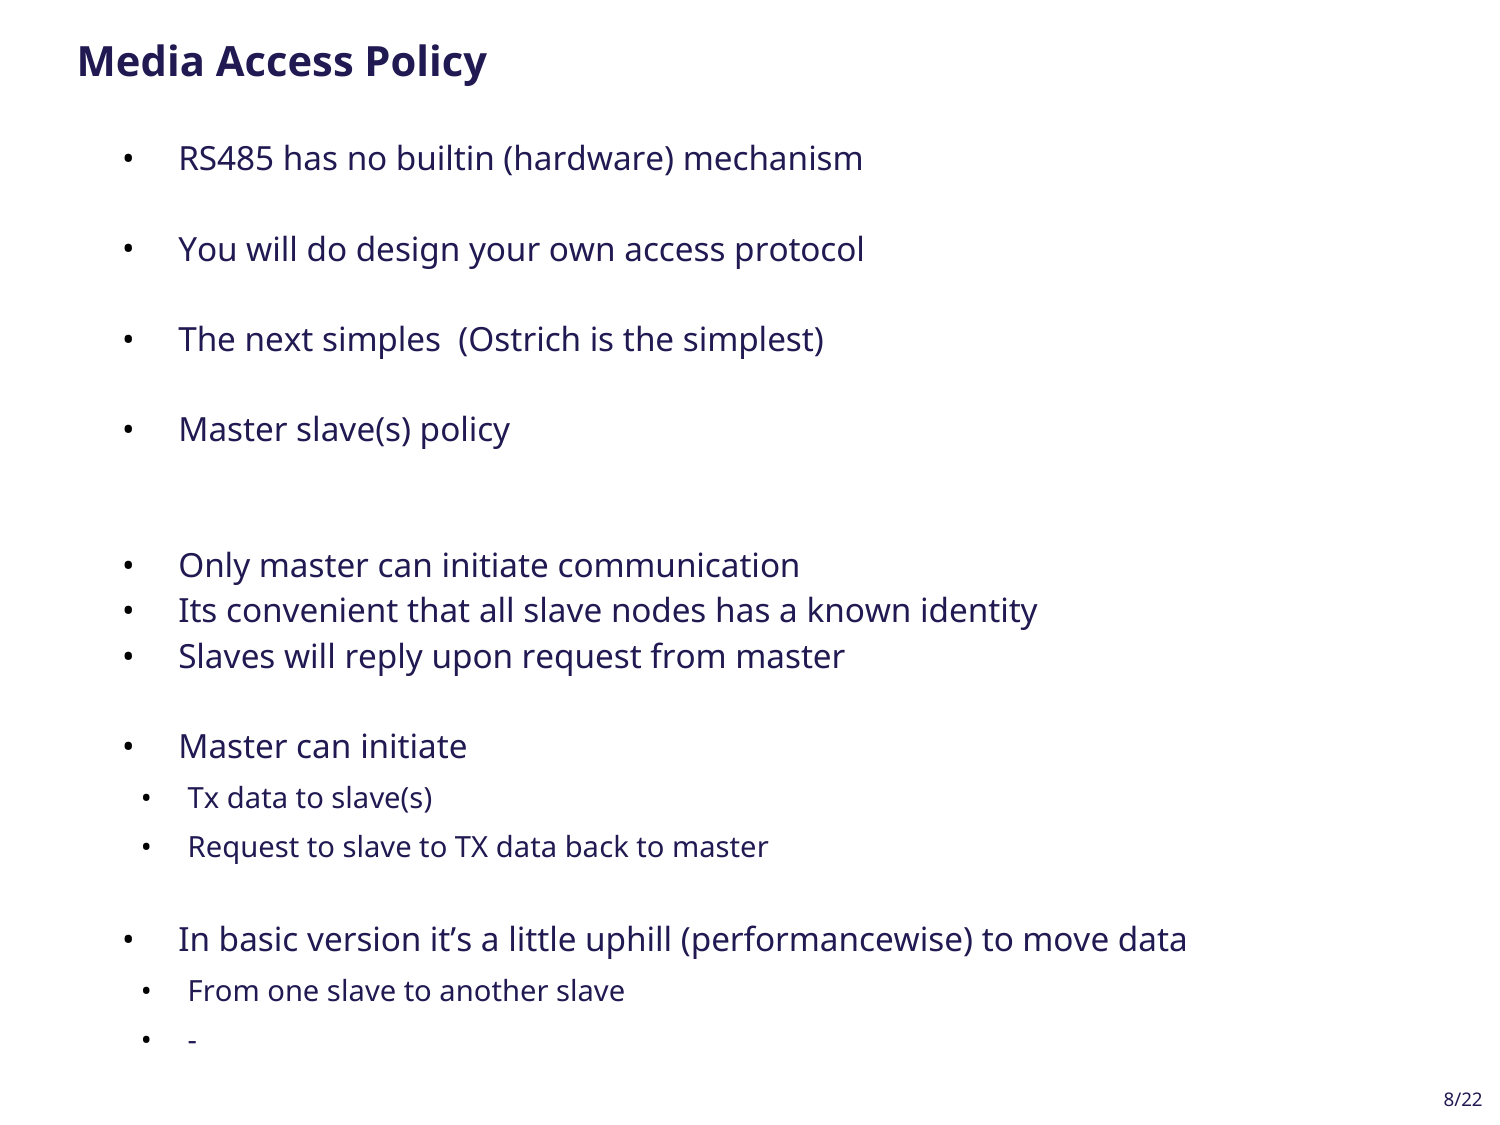

# Media Access Policy
RS485 has no builtin (hardware) mechanism
You will do design your own access protocol
The next simples (Ostrich is the simplest)
Master slave(s) policy
Only master can initiate communication
Its convenient that all slave nodes has a known identity
Slaves will reply upon request from master
Master can initiate
Tx data to slave(s)
Request to slave to TX data back to master
In basic version it’s a little uphill (performancewise) to move data
From one slave to another slave
-